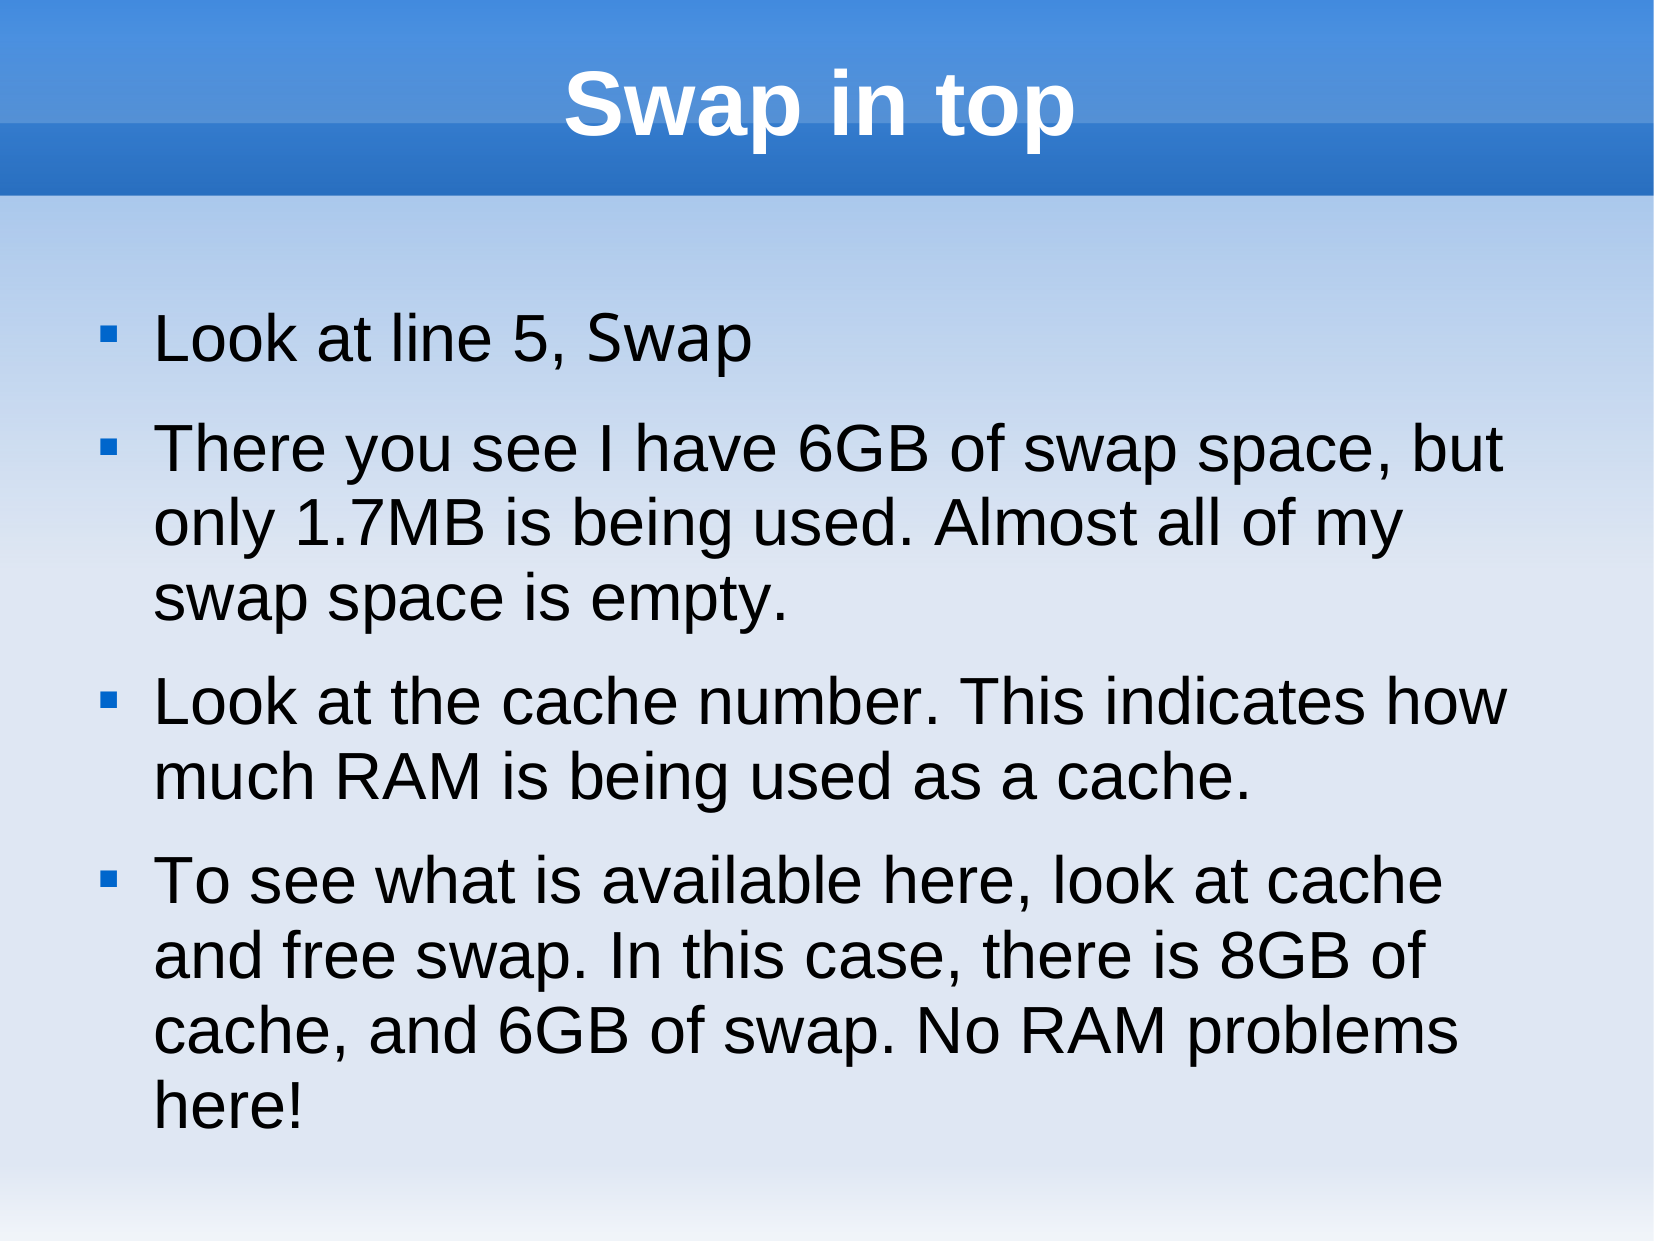

# Swap in top
Look at line 5, Swap
There you see I have 6GB of swap space, but only 1.7MB is being used. Almost all of my swap space is empty.
Look at the cache number. This indicates how much RAM is being used as a cache.
To see what is available here, look at cache and free swap. In this case, there is 8GB of cache, and 6GB of swap. No RAM problems here!